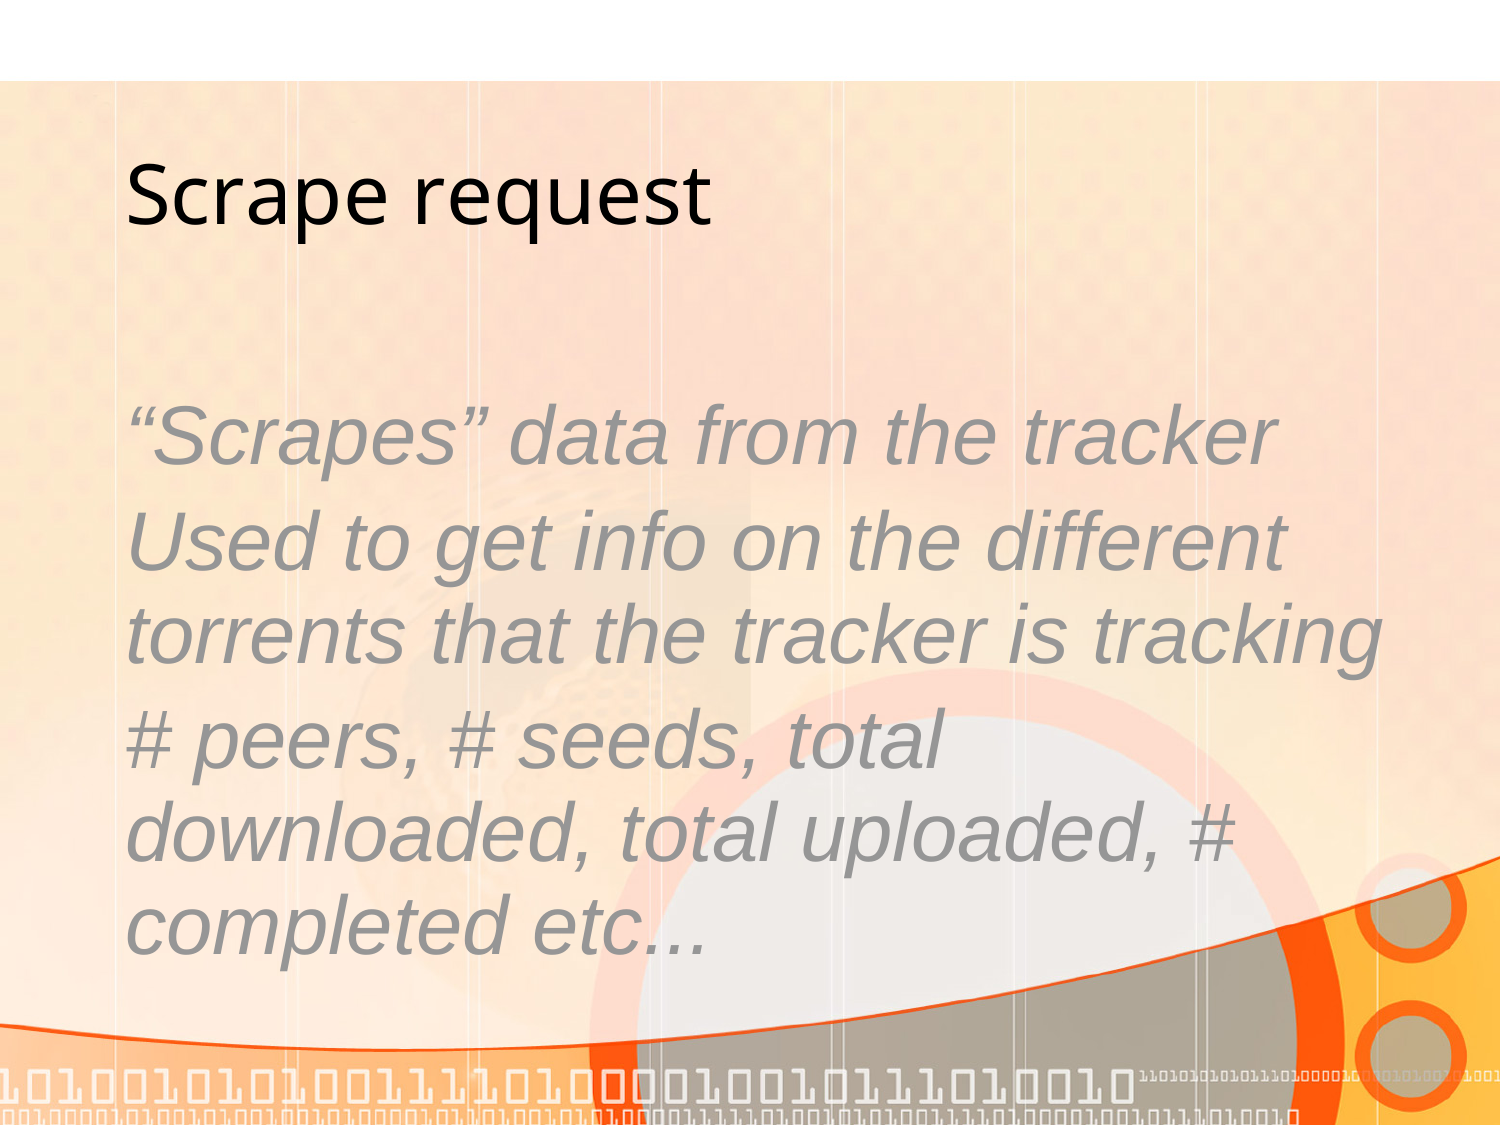

# Scrape request
“Scrapes” data from the tracker
Used to get info on the different torrents that the tracker is tracking
# peers, # seeds, total downloaded, total uploaded, # completed etc...